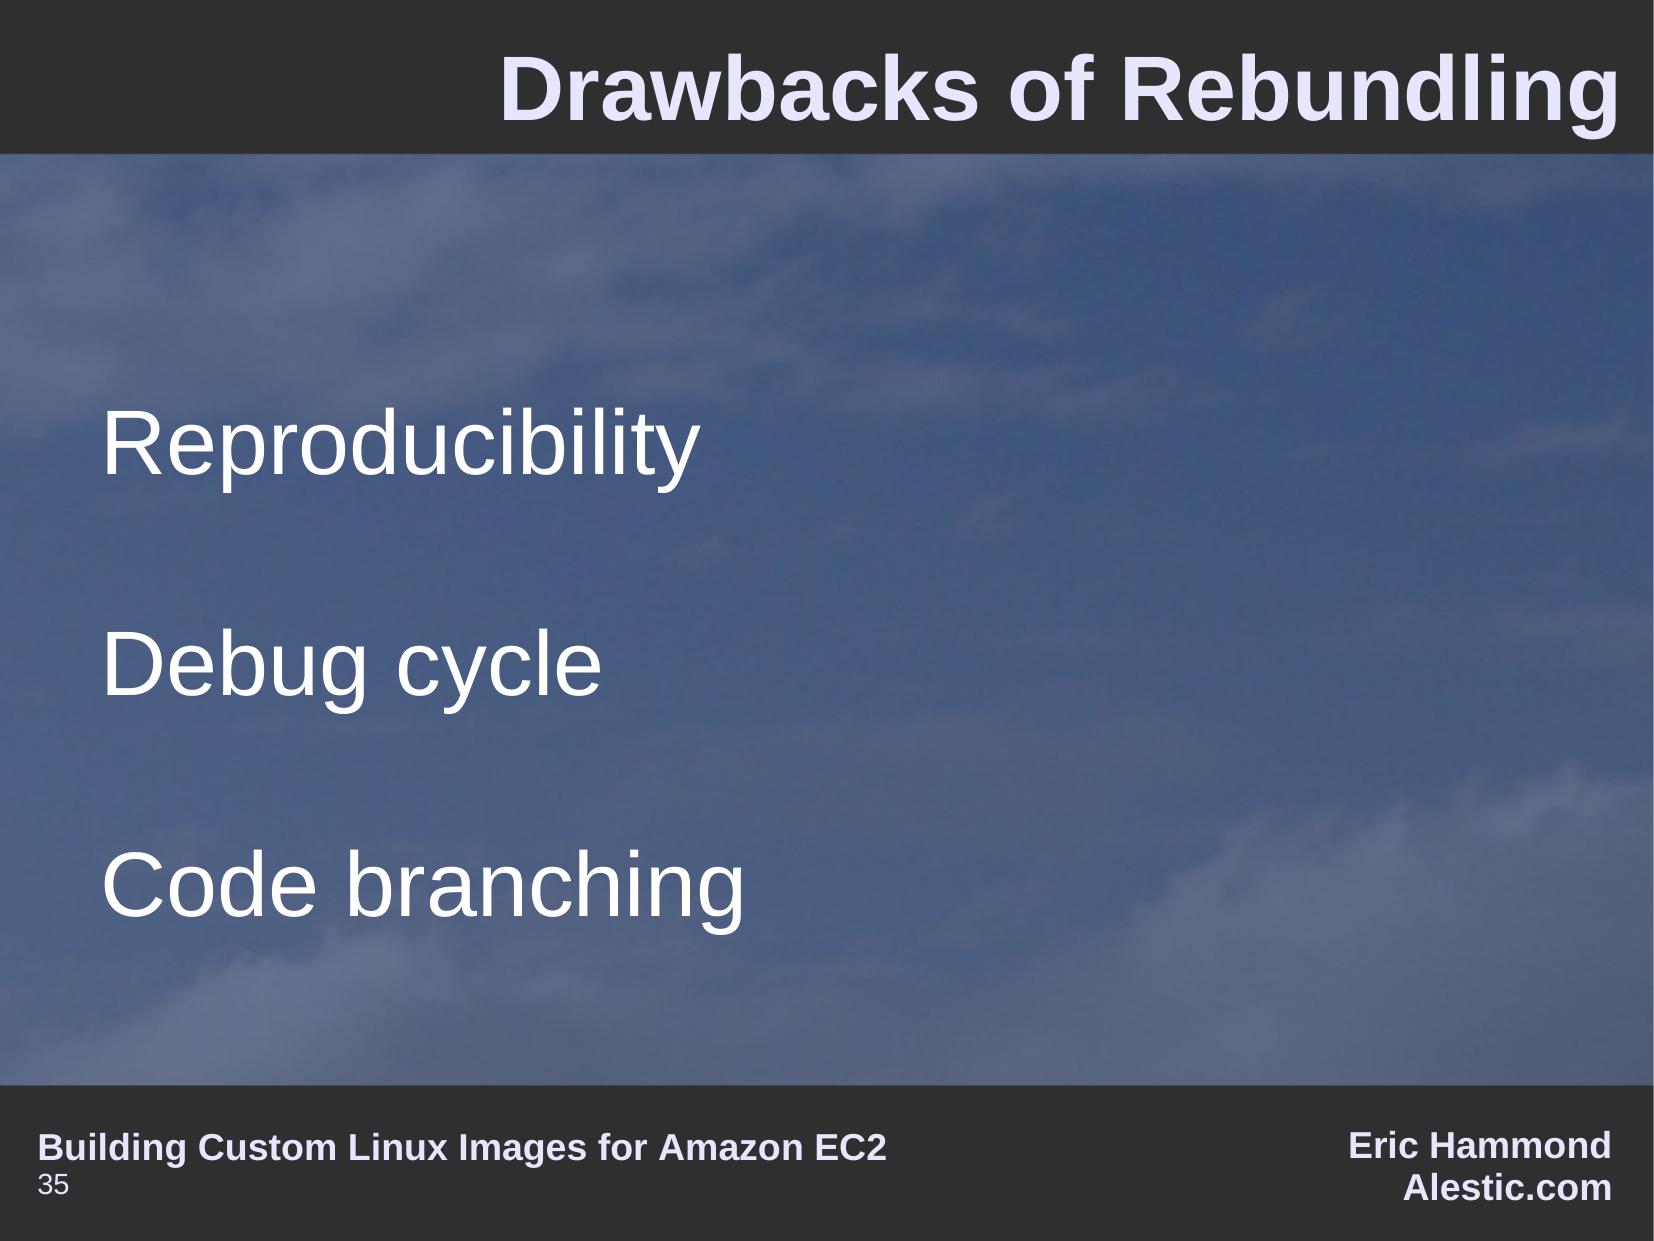

# Drawbacks of Rebundling
Reproducibility
Debug cycle
Code branching
35
Eric Hammond
Alestic.com